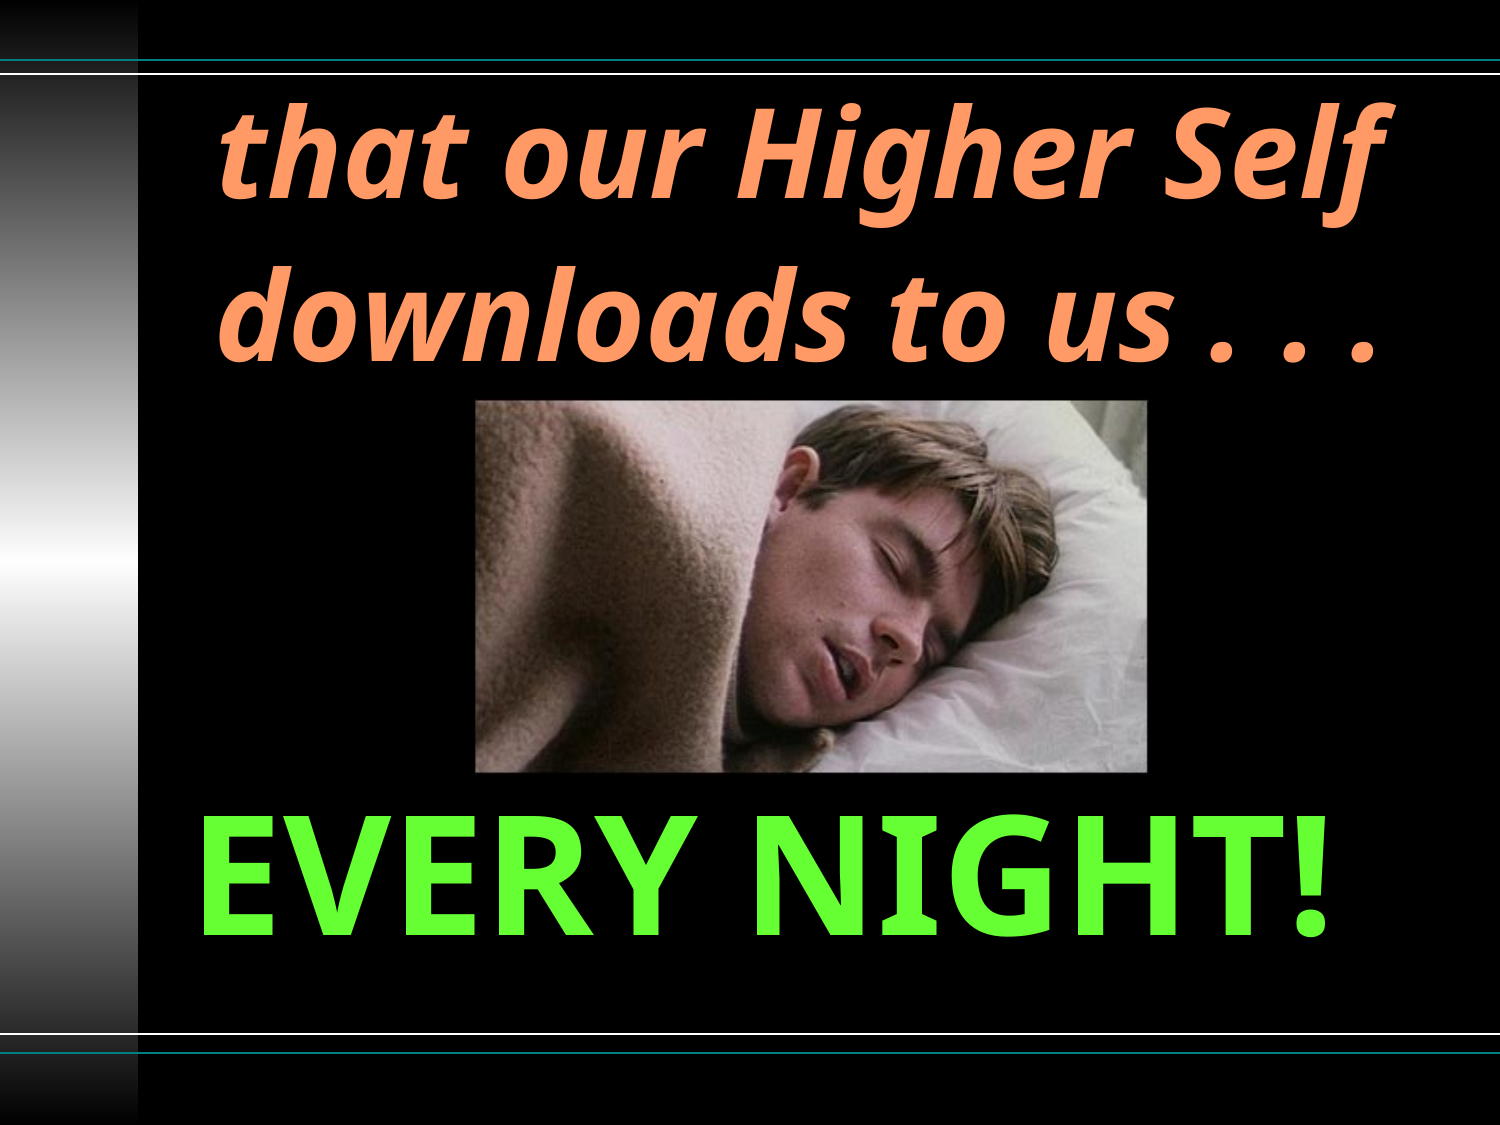

# that our Higher Self downloads to us . . .
EVERY NIGHT!